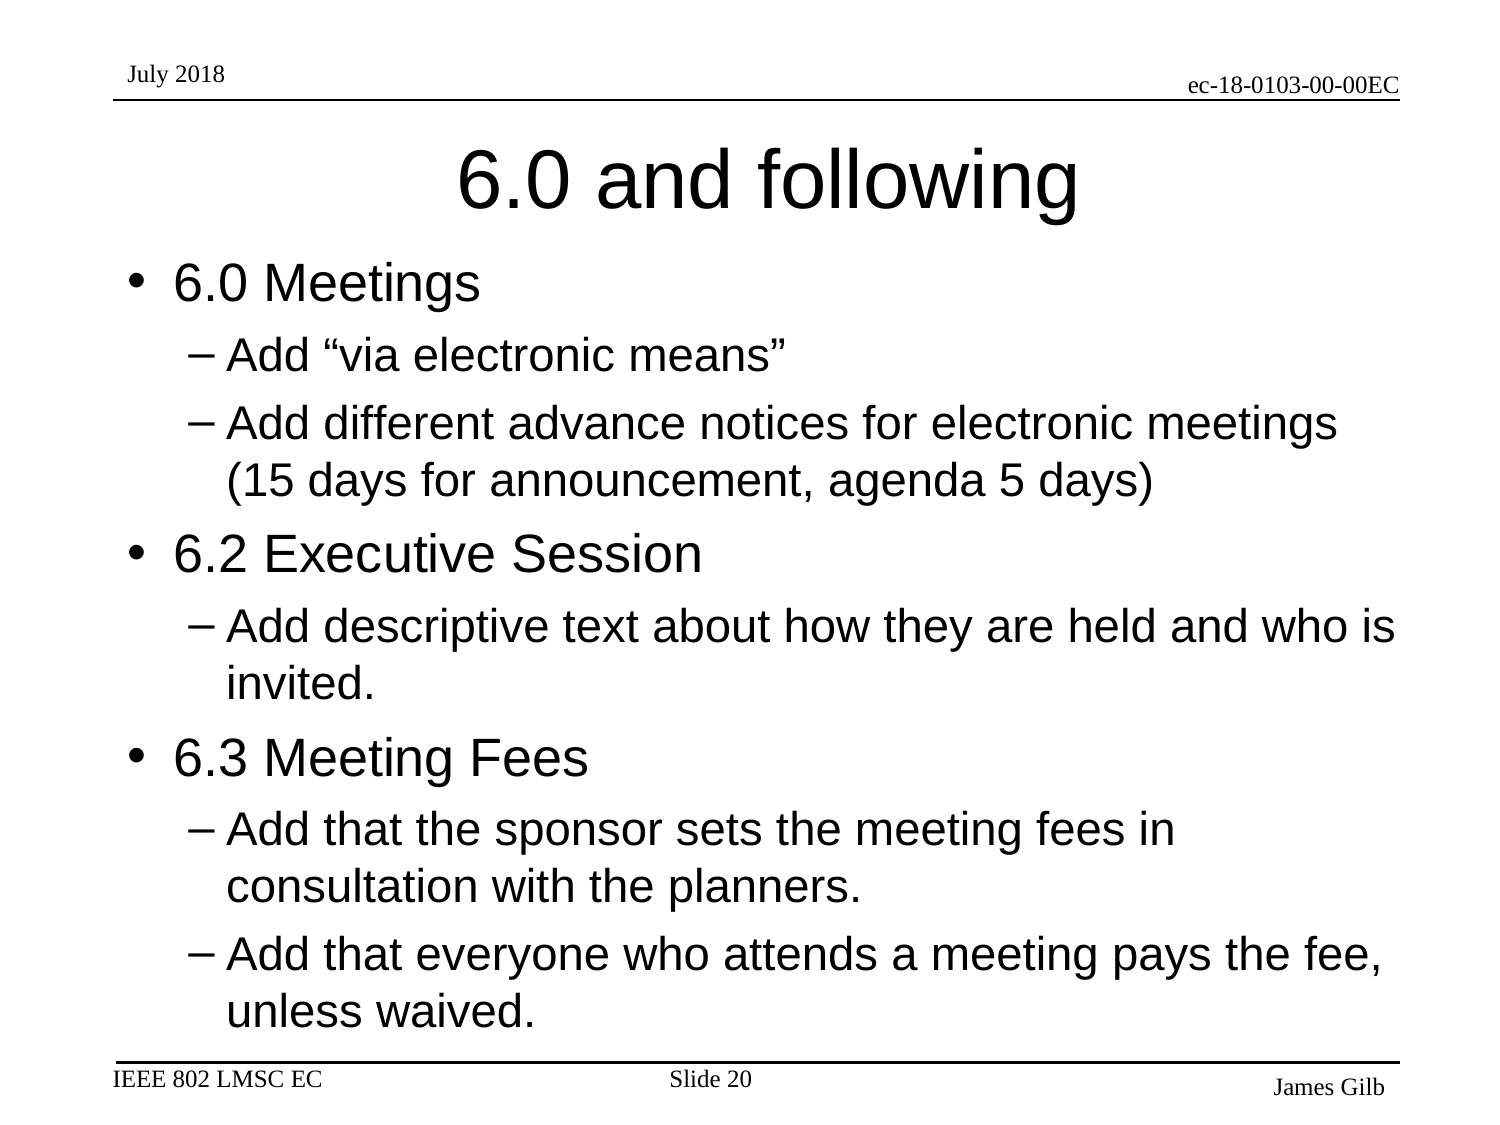

# 6.0 and following
6.0 Meetings
Add “via electronic means”
Add different advance notices for electronic meetings (15 days for announcement, agenda 5 days)
6.2 Executive Session
Add descriptive text about how they are held and who is invited.
6.3 Meeting Fees
Add that the sponsor sets the meeting fees in consultation with the planners.
Add that everyone who attends a meeting pays the fee, unless waived.
20